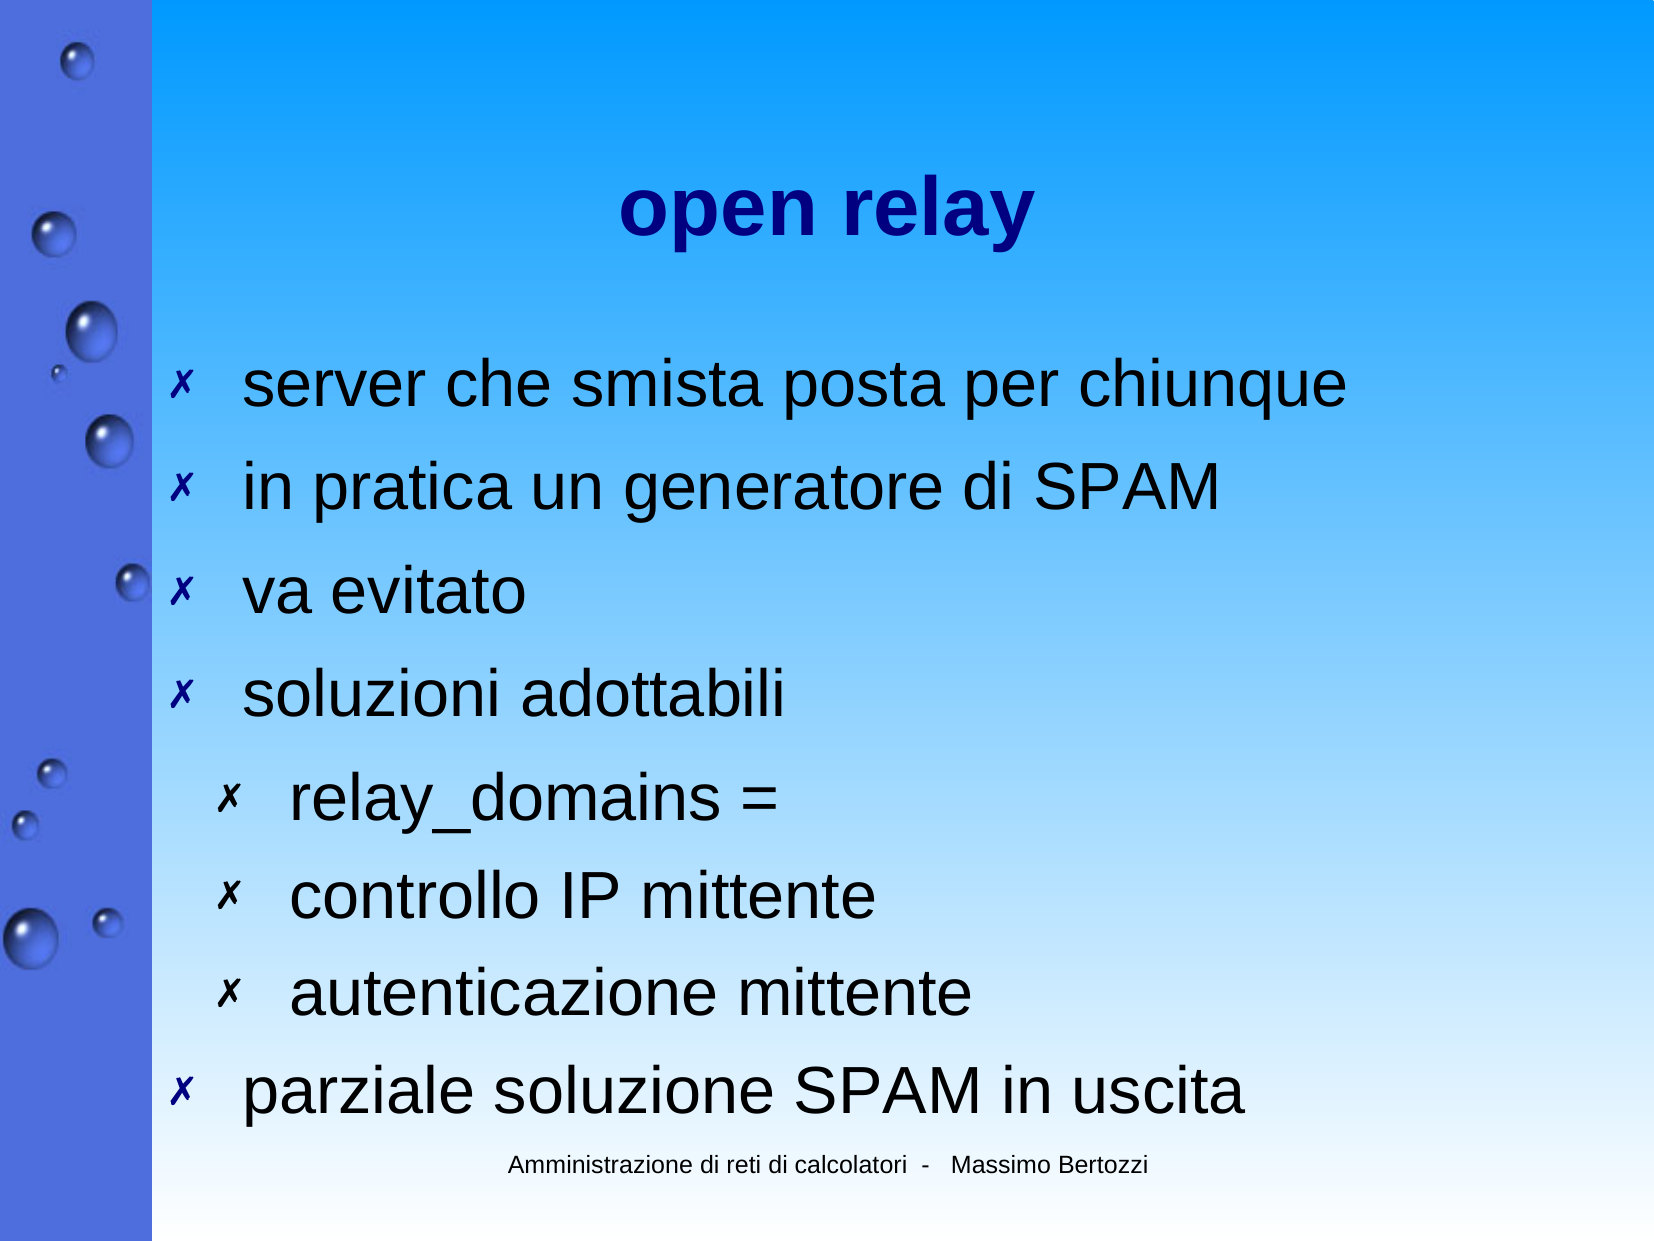

# open relay
server che smista posta per chiunque
in pratica un generatore di SPAM
va evitato
soluzioni adottabili
relay_domains =
controllo IP mittente
autenticazione mittente
parziale soluzione SPAM in uscita